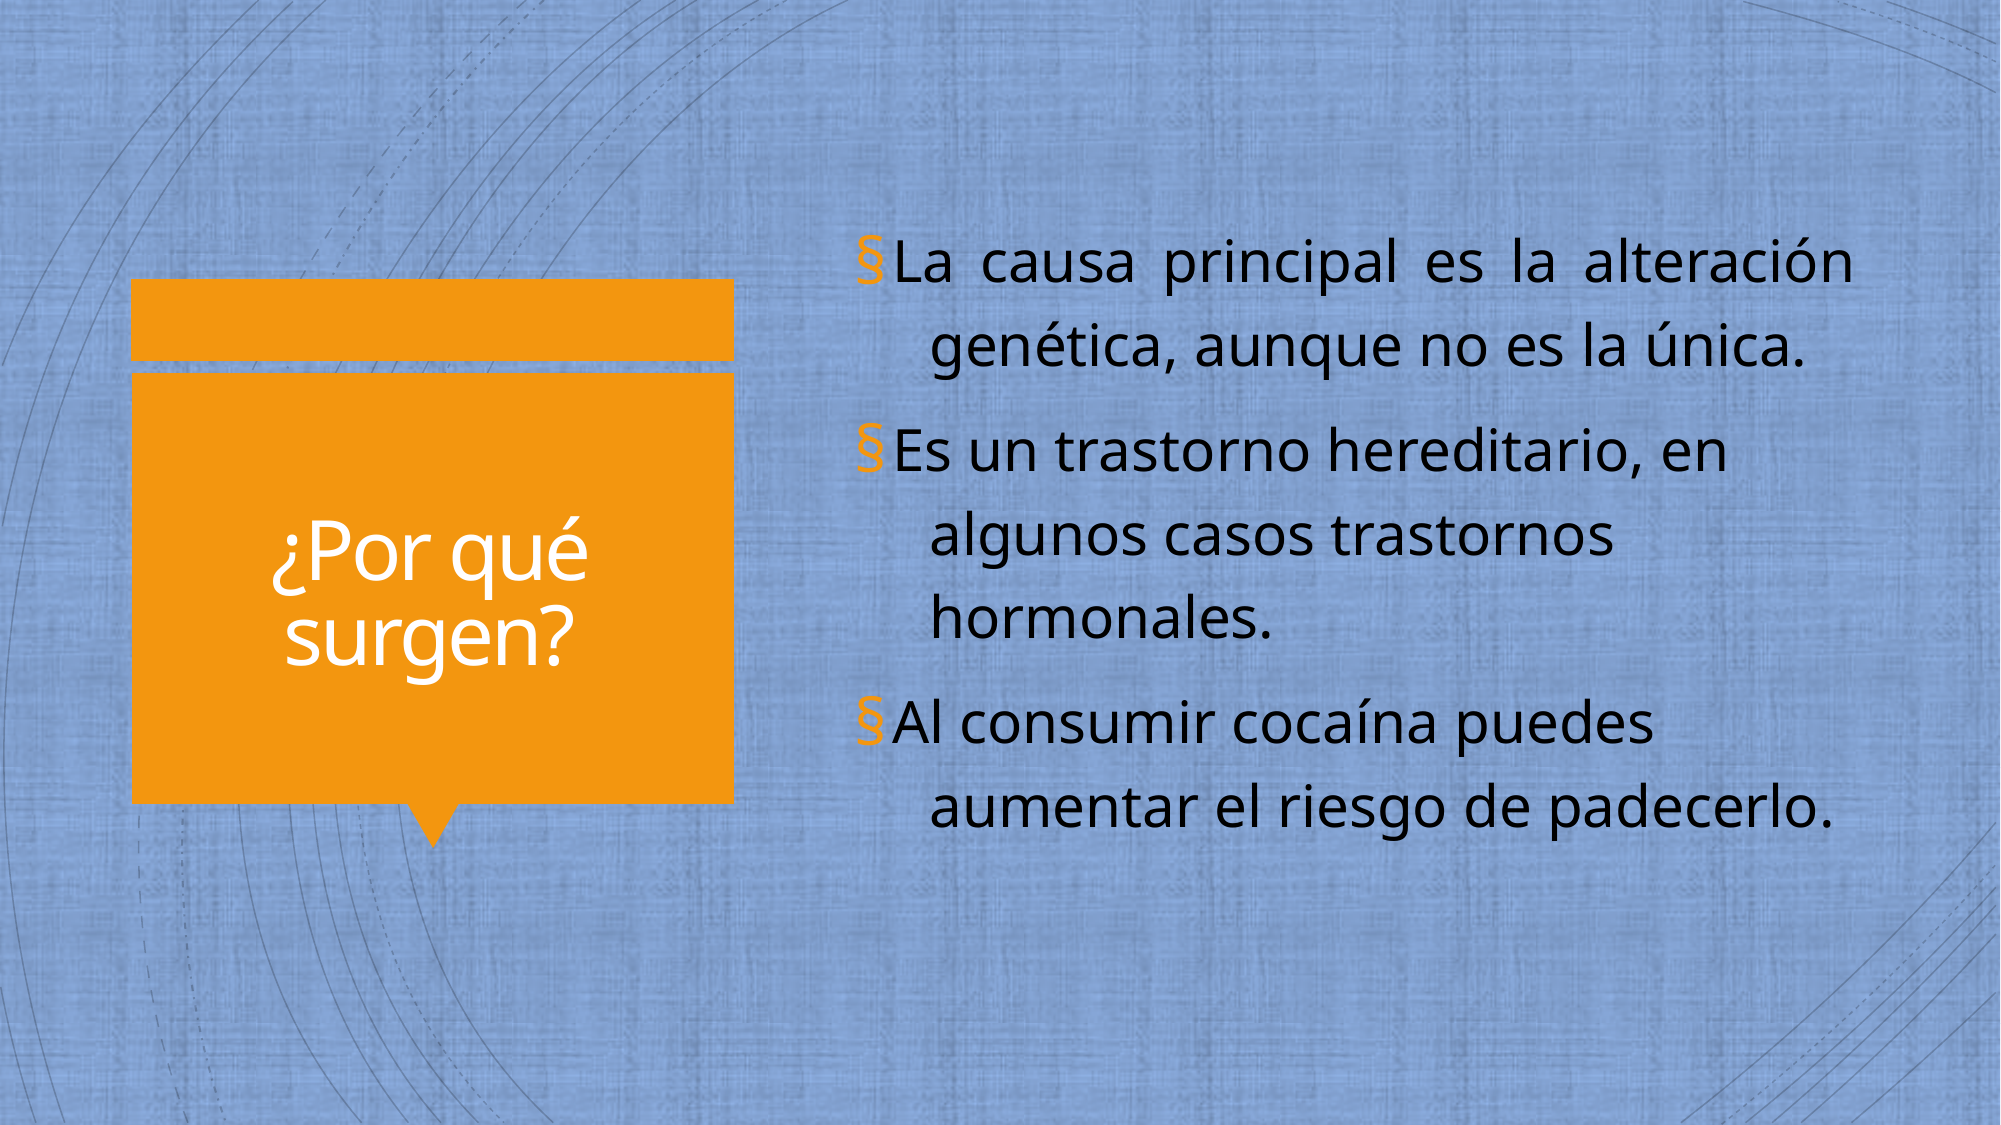

La causa principal es la alteración genética, aunque no es la única.
Es un trastorno hereditario, en algunos casos trastornos hormonales.
Al consumir cocaína puedes aumentar el riesgo de padecerlo.
# ¿Por qué surgen?